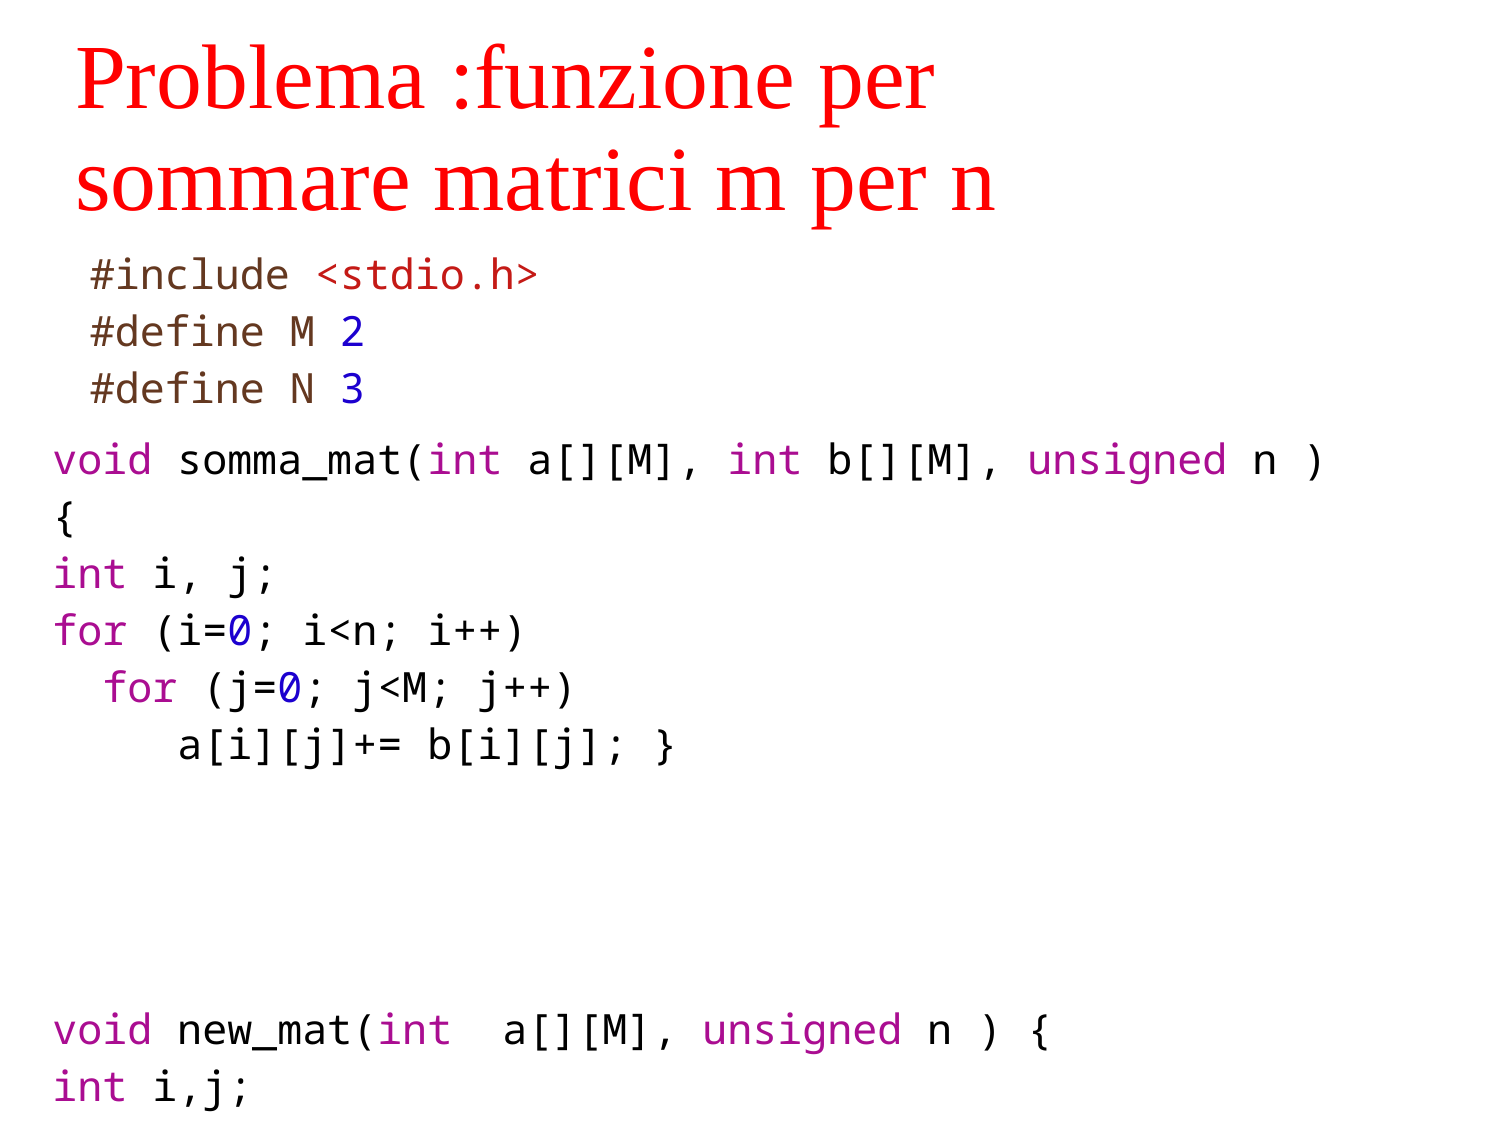

# Problema :funzione per sommare matrici m per n
#include <stdio.h>
#define M 2
#define N 3
void somma_mat(int a[][M], int b[][M], unsigned n ) {
int i, j;
for (i=0; i<n; i++)
 for (j=0; j<M; j++)
 a[i][j]+= b[i][j]; }
void new_mat(int a[][M], unsigned n ) {
int i,j;
for (i=0; i<n; i++)
 for (j=0; j<M;j++)
 scanf("%d",&(a[i][j]));}
}